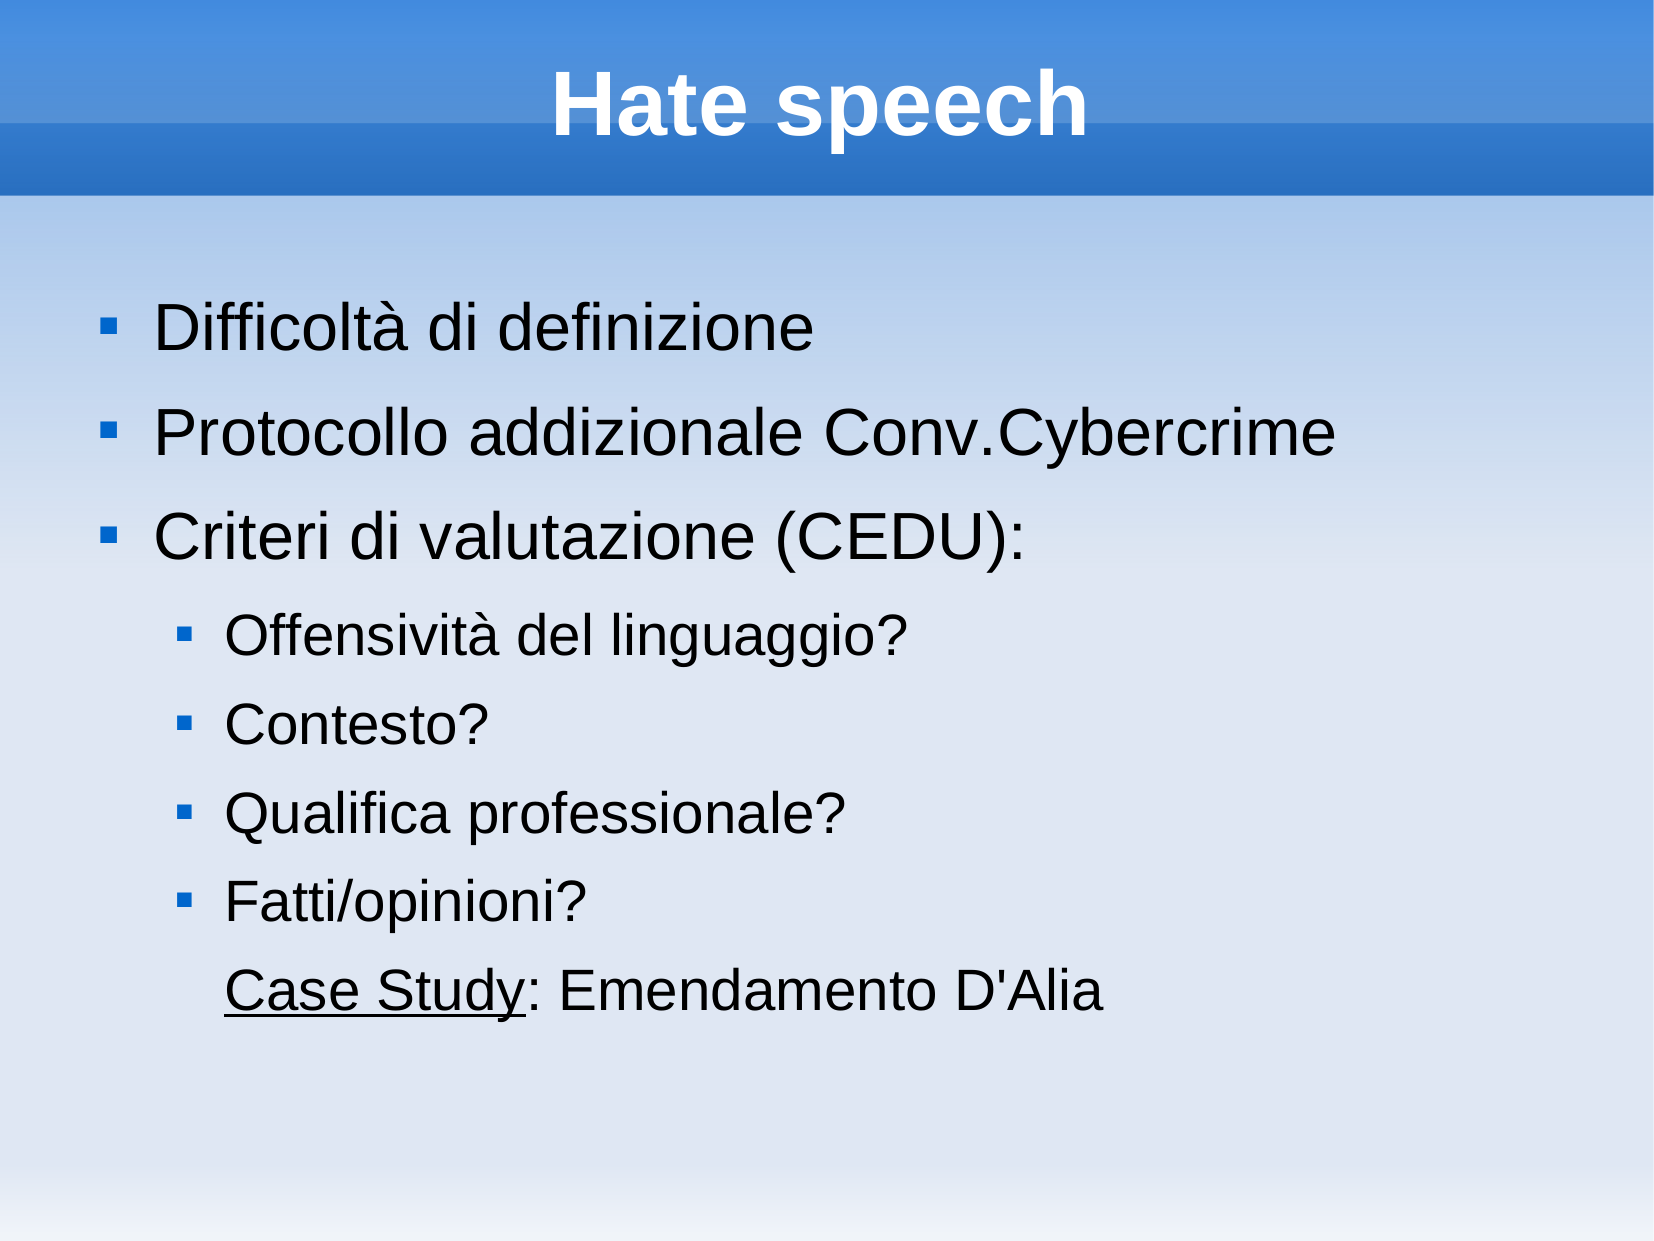

# Hate speech
Difficoltà di definizione
Protocollo addizionale Conv.Cybercrime
Criteri di valutazione (CEDU):
Offensività del linguaggio?
Contesto?
Qualifica professionale?
Fatti/opinioni?
Case Study: Emendamento D'Alia